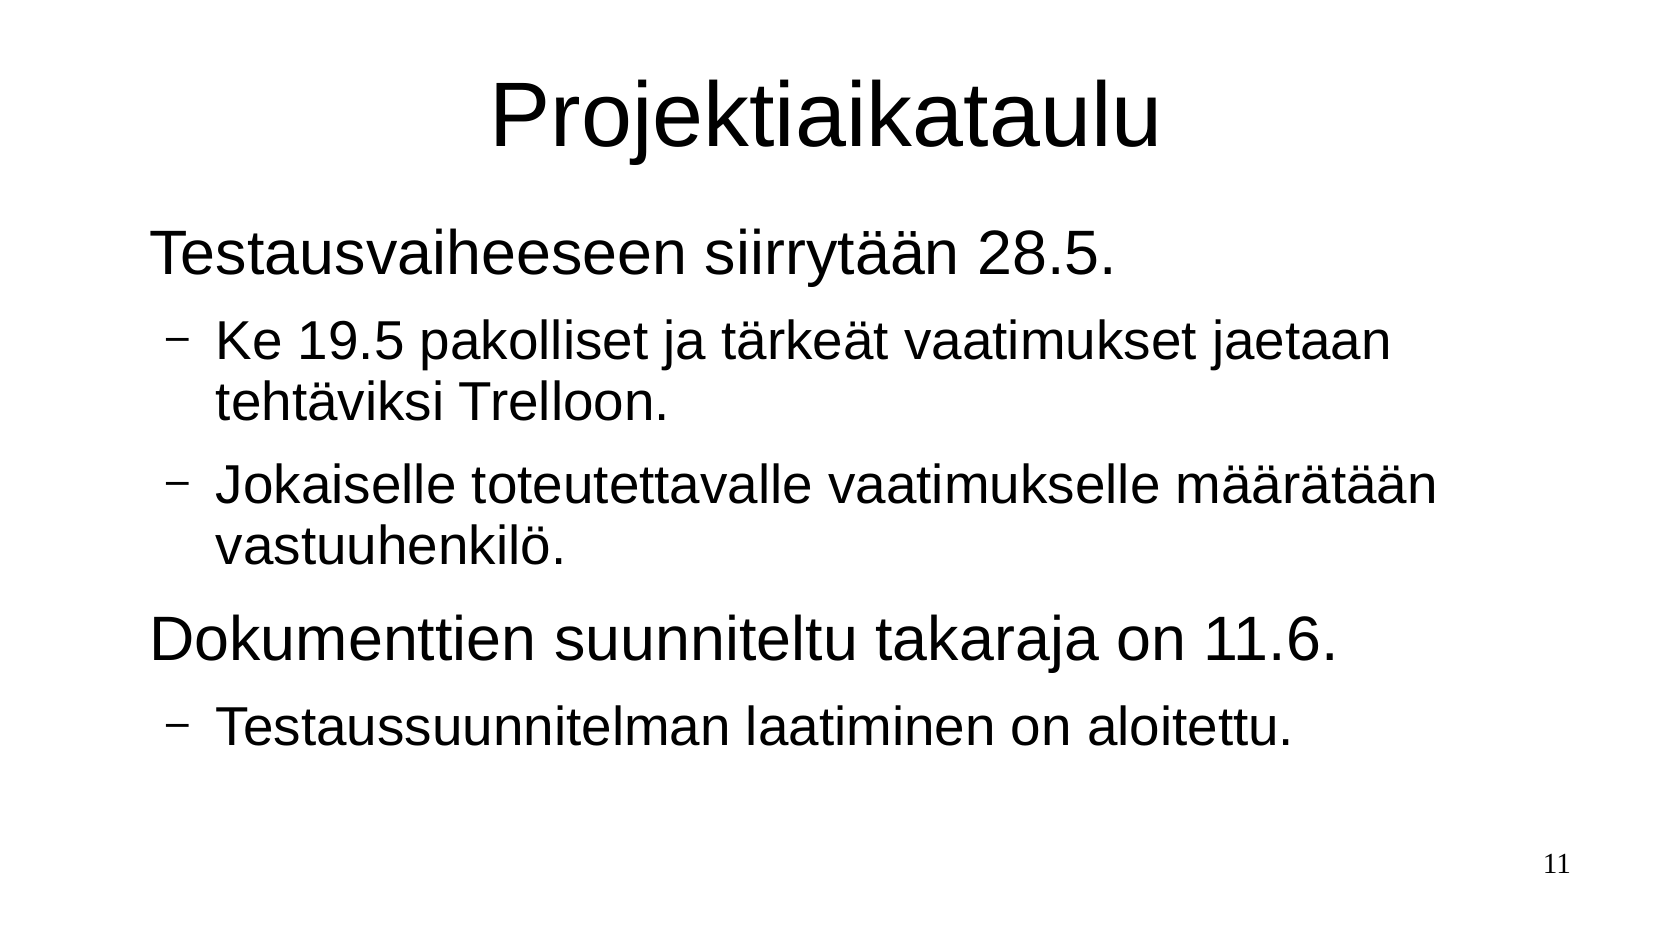

# Projektiaikataulu
Testausvaiheeseen siirrytään 28.5.
Ke 19.5 pakolliset ja tärkeät vaatimukset jaetaan tehtäviksi Trelloon.
Jokaiselle toteutettavalle vaatimukselle määrätään vastuuhenkilö.
Dokumenttien suunniteltu takaraja on 11.6.
Testaussuunnitelman laatiminen on aloitettu.
11